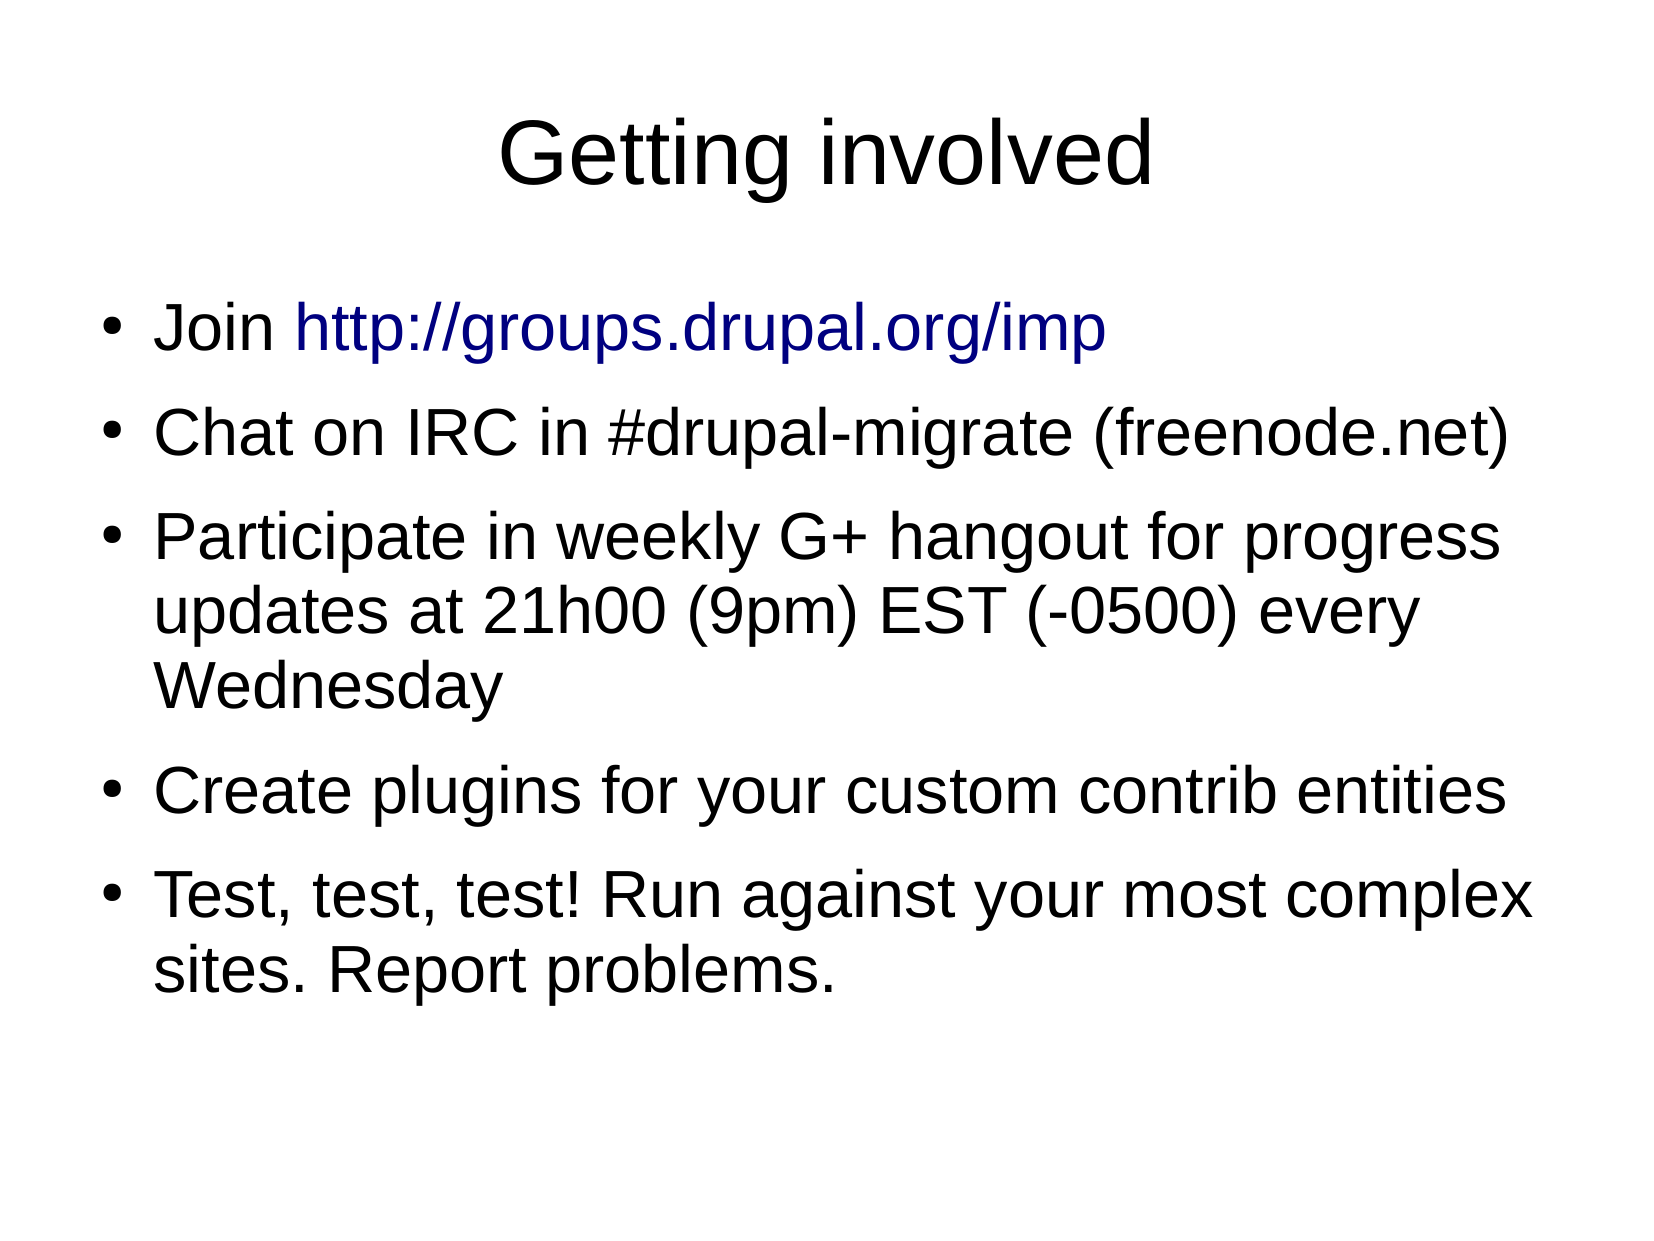

# Getting involved
Join http://groups.drupal.org/imp
Chat on IRC in #drupal-migrate (freenode.net)
Participate in weekly G+ hangout for progress updates at 21h00 (9pm) EST (-0500) every Wednesday
Create plugins for your custom contrib entities
Test, test, test! Run against your most complex sites. Report problems.